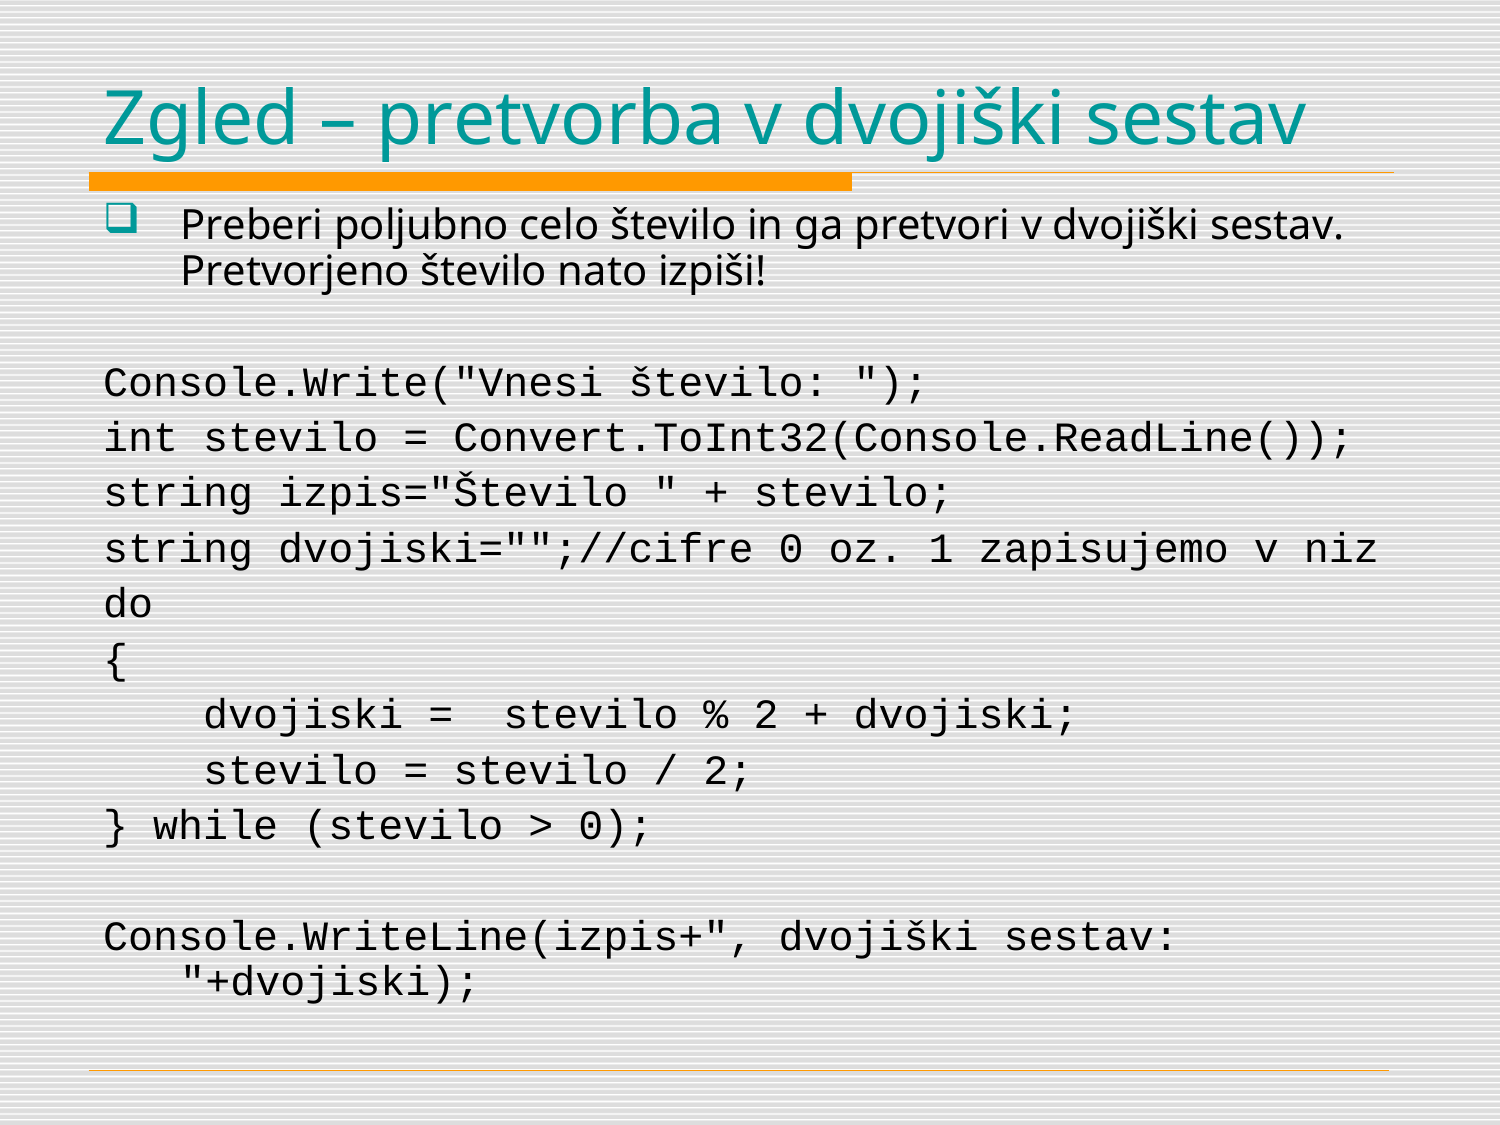

# Zgled – pretvorba v dvojiški sestav
Preberi poljubno celo število in ga pretvori v dvojiški sestav. Pretvorjeno število nato izpiši!
Console.Write("Vnesi število: ");
int stevilo = Convert.ToInt32(Console.ReadLine());
string izpis="Število " + stevilo;
string dvojiski="";//cifre 0 oz. 1 zapisujemo v niz
do
{
 dvojiski = stevilo % 2 + dvojiski;
 stevilo = stevilo / 2;
} while (stevilo > 0);
Console.WriteLine(izpis+", dvojiški sestav: "+dvojiski);